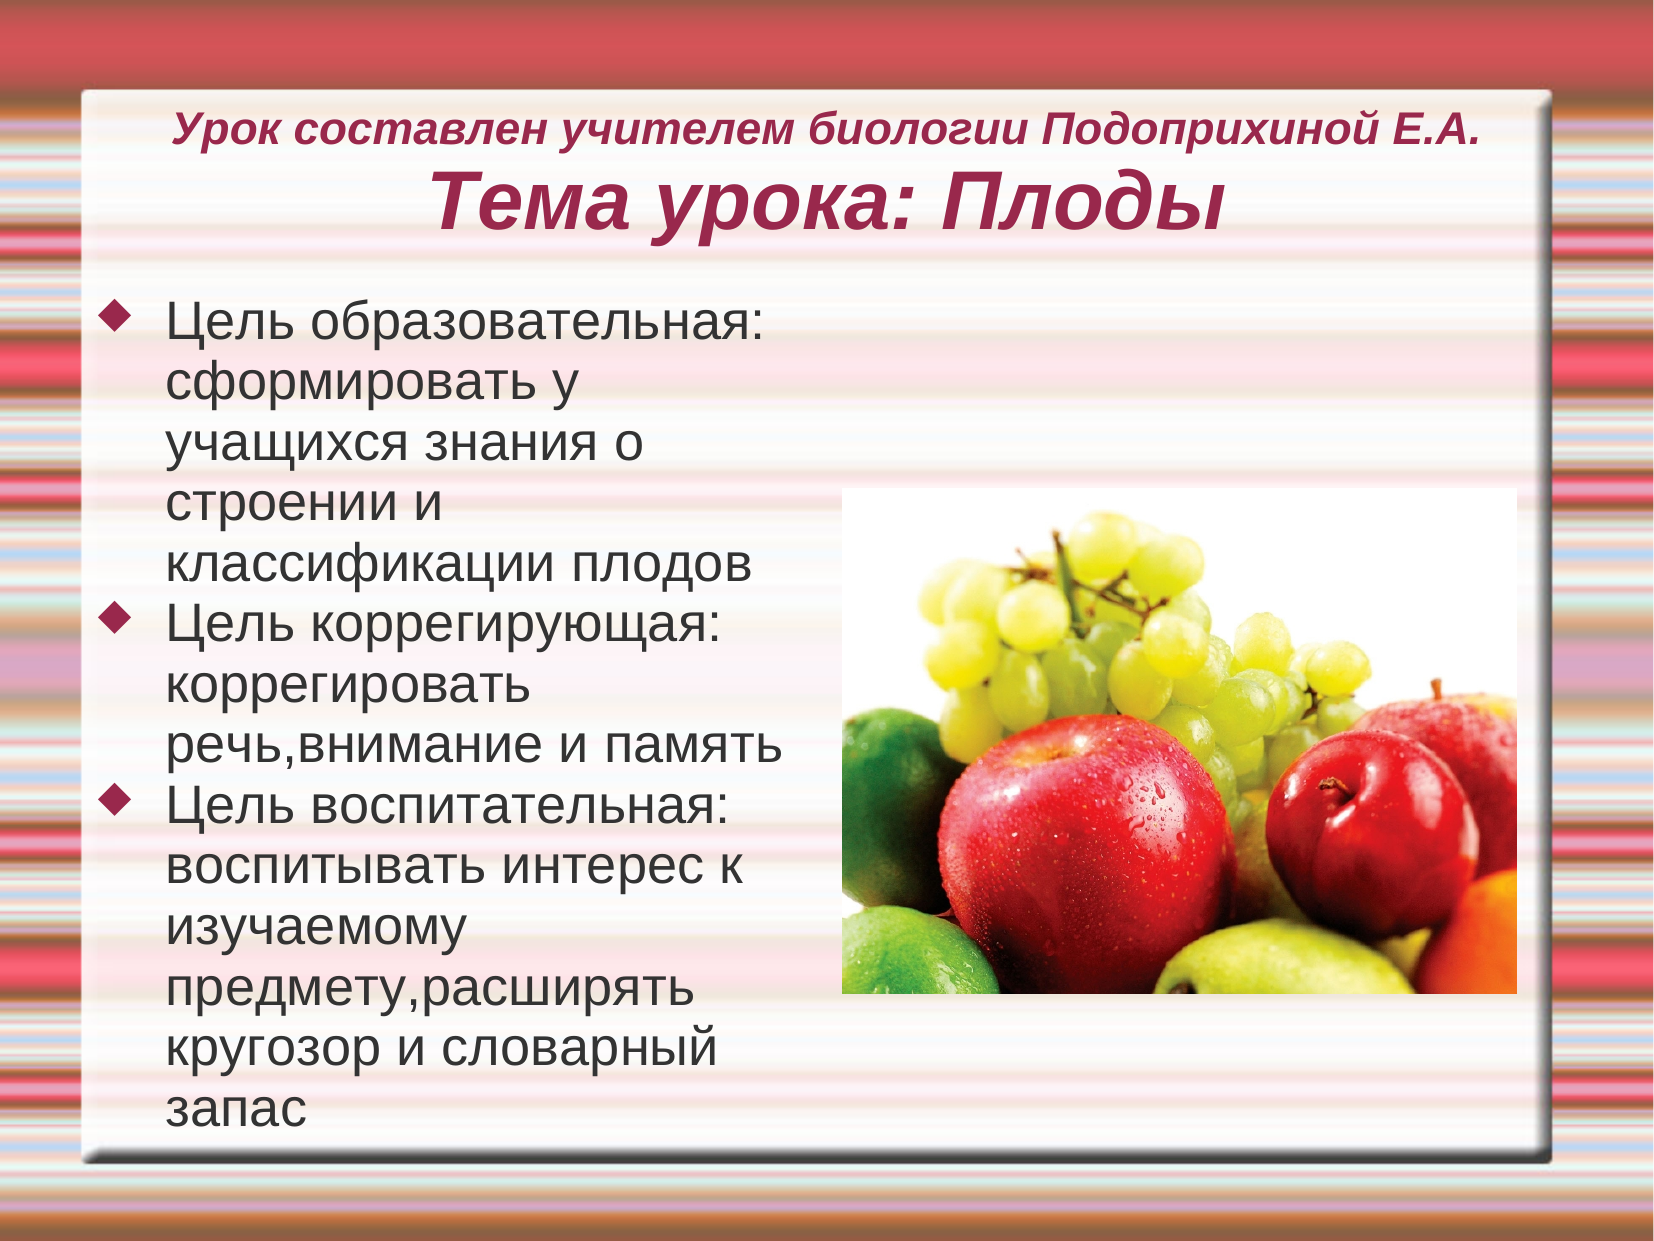

# Урок составлен учителем биологии Подоприхиной Е.А. Тема урока: Плоды
Цель образовательная: сформировать у учащихся знания о строении и классификации плодов
Цель коррегирующая: коррегировать речь,внимание и память
Цель воспитательная: воспитывать интерес к изучаемому предмету,расширять кругозор и словарный запас